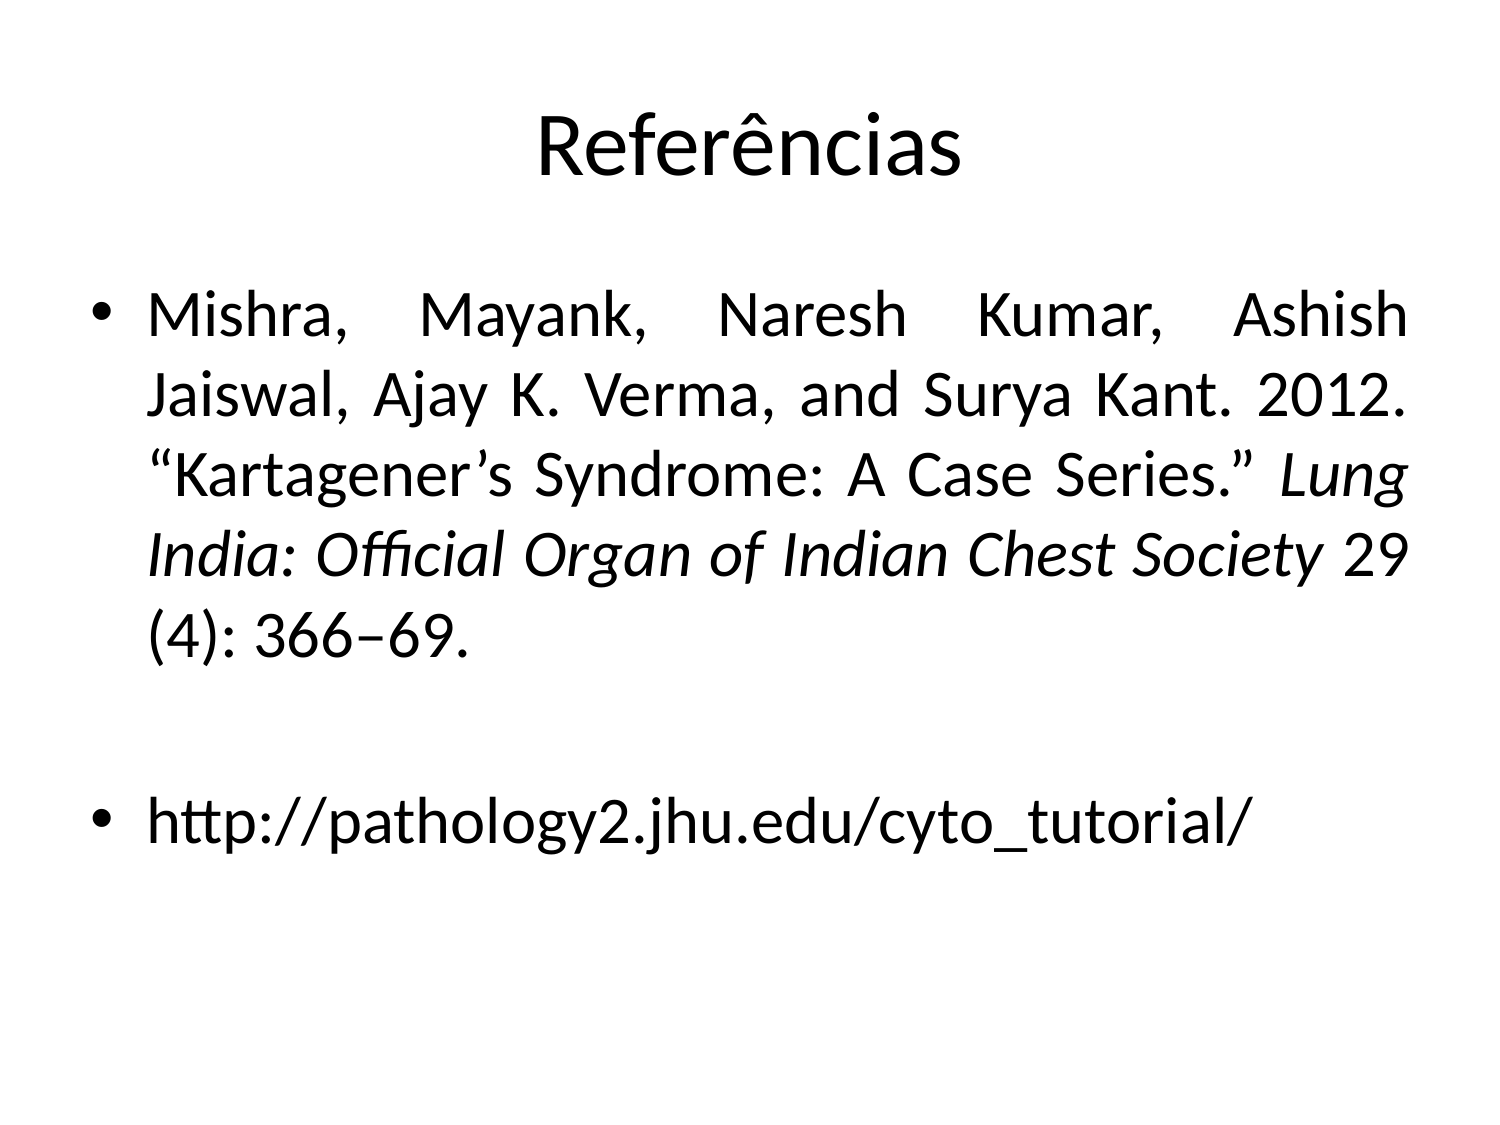

# Referências
Mishra, Mayank, Naresh Kumar, Ashish Jaiswal, Ajay K. Verma, and Surya Kant. 2012. “Kartagener’s Syndrome: A Case Series.” Lung India: Official Organ of Indian Chest Society 29 (4): 366–69.
http://pathology2.jhu.edu/cyto_tutorial/